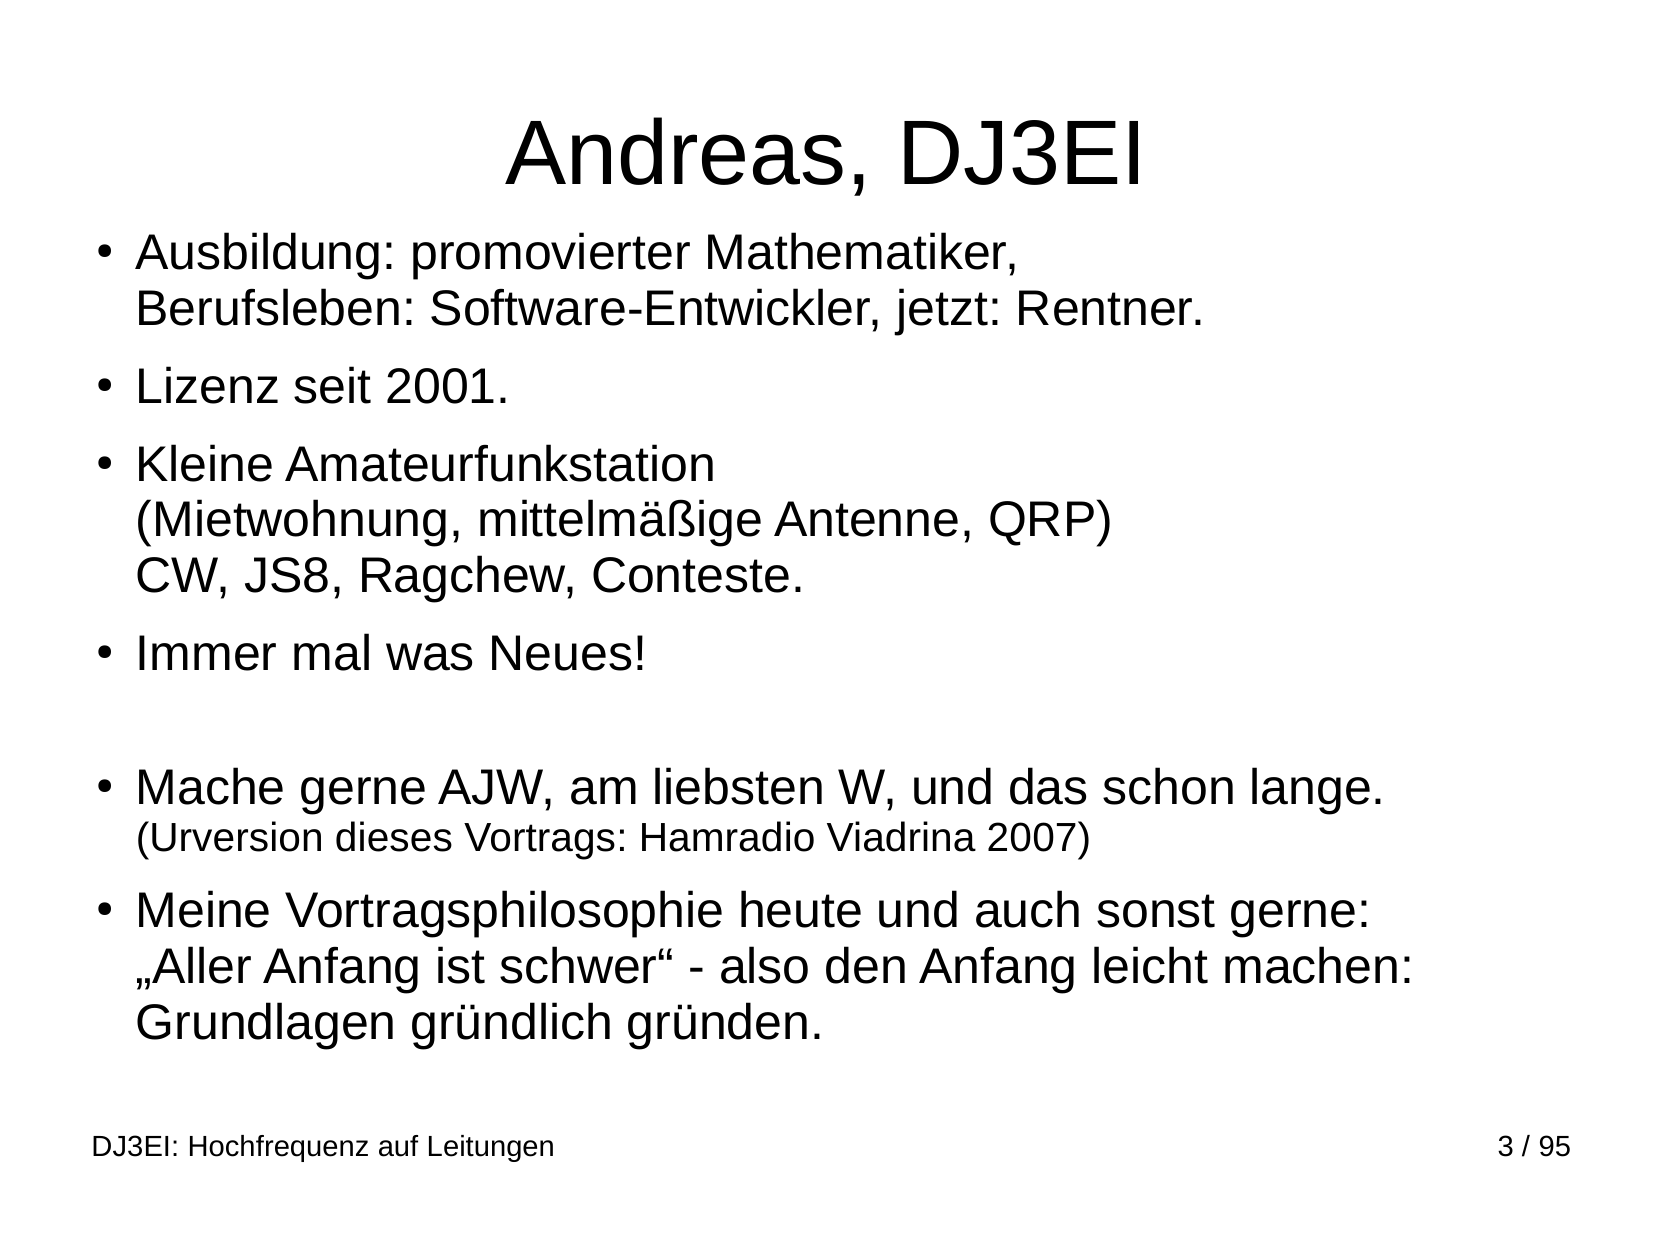

# Andreas, DJ3EI
Ausbildung: promovierter Mathematiker,
Berufsleben: Software-Entwickler, jetzt: Rentner.
Lizenz seit 2001.
Kleine Amateurfunkstation
(Mietwohnung, mittelmäßige Antenne, QRP)
CW, JS8, Ragchew, Conteste.
Immer mal was Neues!
Mache gerne AJW, am liebsten W, und das schon lange.
(Urversion dieses Vortrags: Hamradio Viadrina 2007)
Meine Vortragsphilosophie heute und auch sonst gerne:
„Aller Anfang ist schwer“ - also den Anfang leicht machen: Grundlagen gründlich gründen.